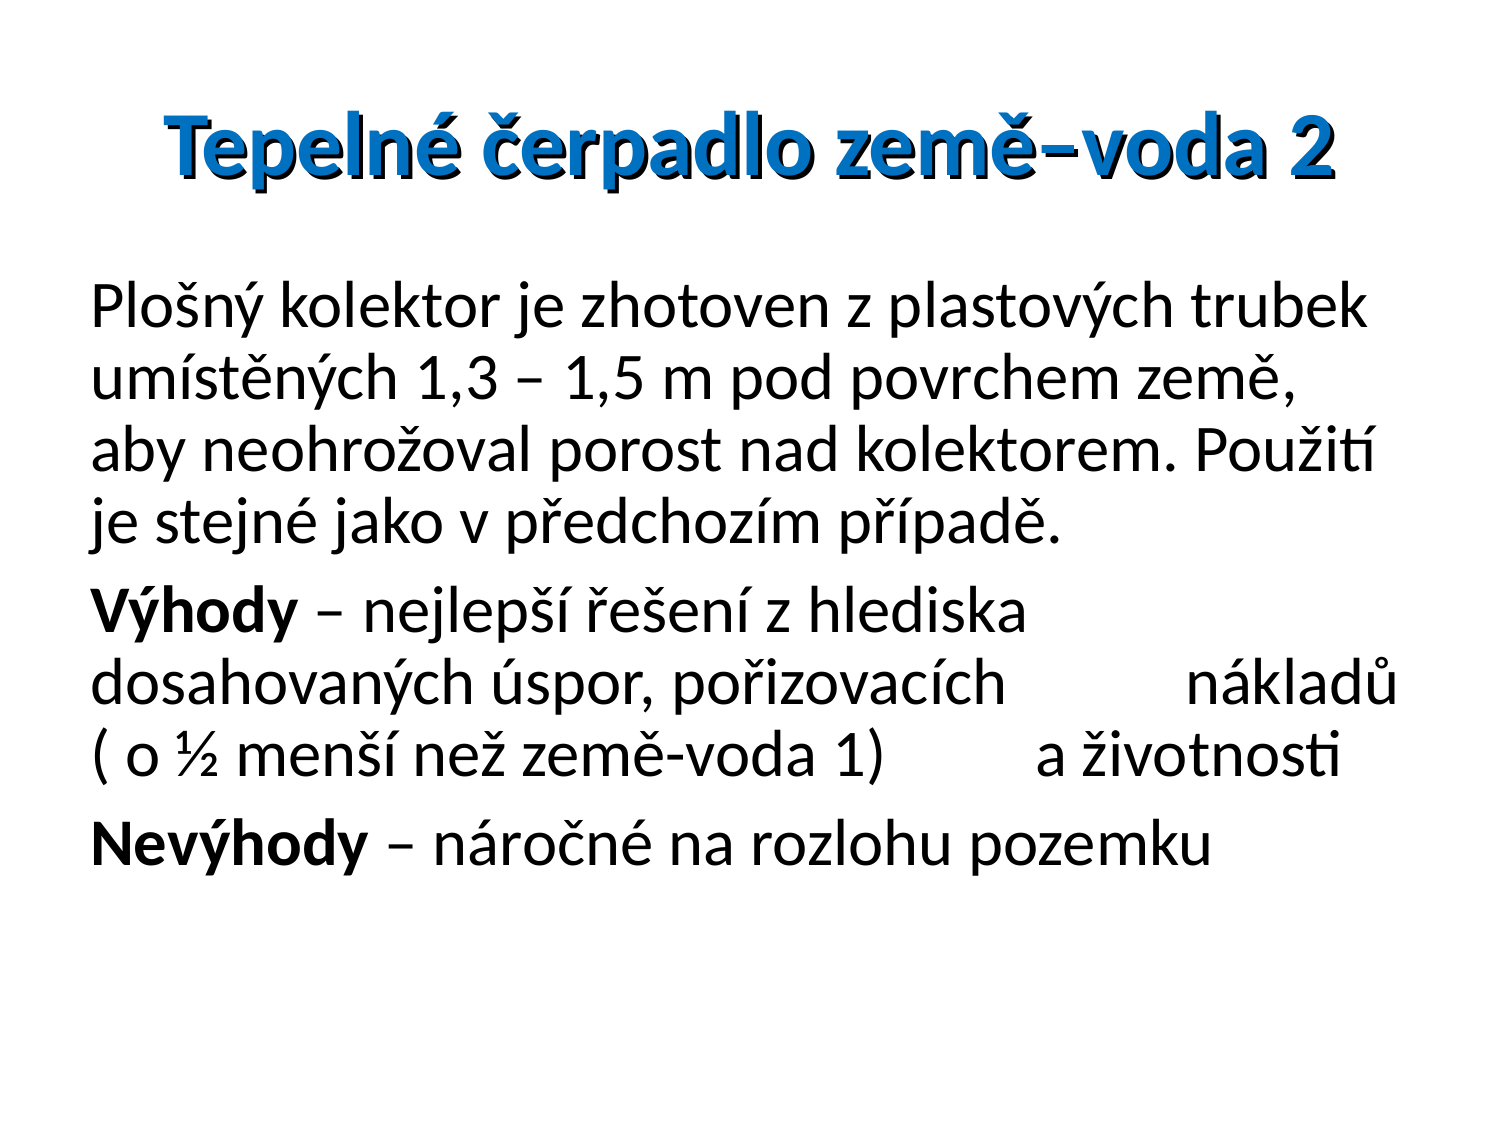

# Tepelné čerpadlo země–voda 2
Plošný kolektor je zhotoven z plastových trubek umístěných 1,3 – 1,5 m pod povrchem země, aby neohrožoval porost nad kolektorem. Použití je stejné jako v předchozím případě.
Výhody – nejlepší řešení z hlediska 			 dosahovaných úspor, pořizovacích 	 nákladů ( o ½ menší než země-voda 1) 	 a životnosti
Nevýhody – náročné na rozlohu pozemku